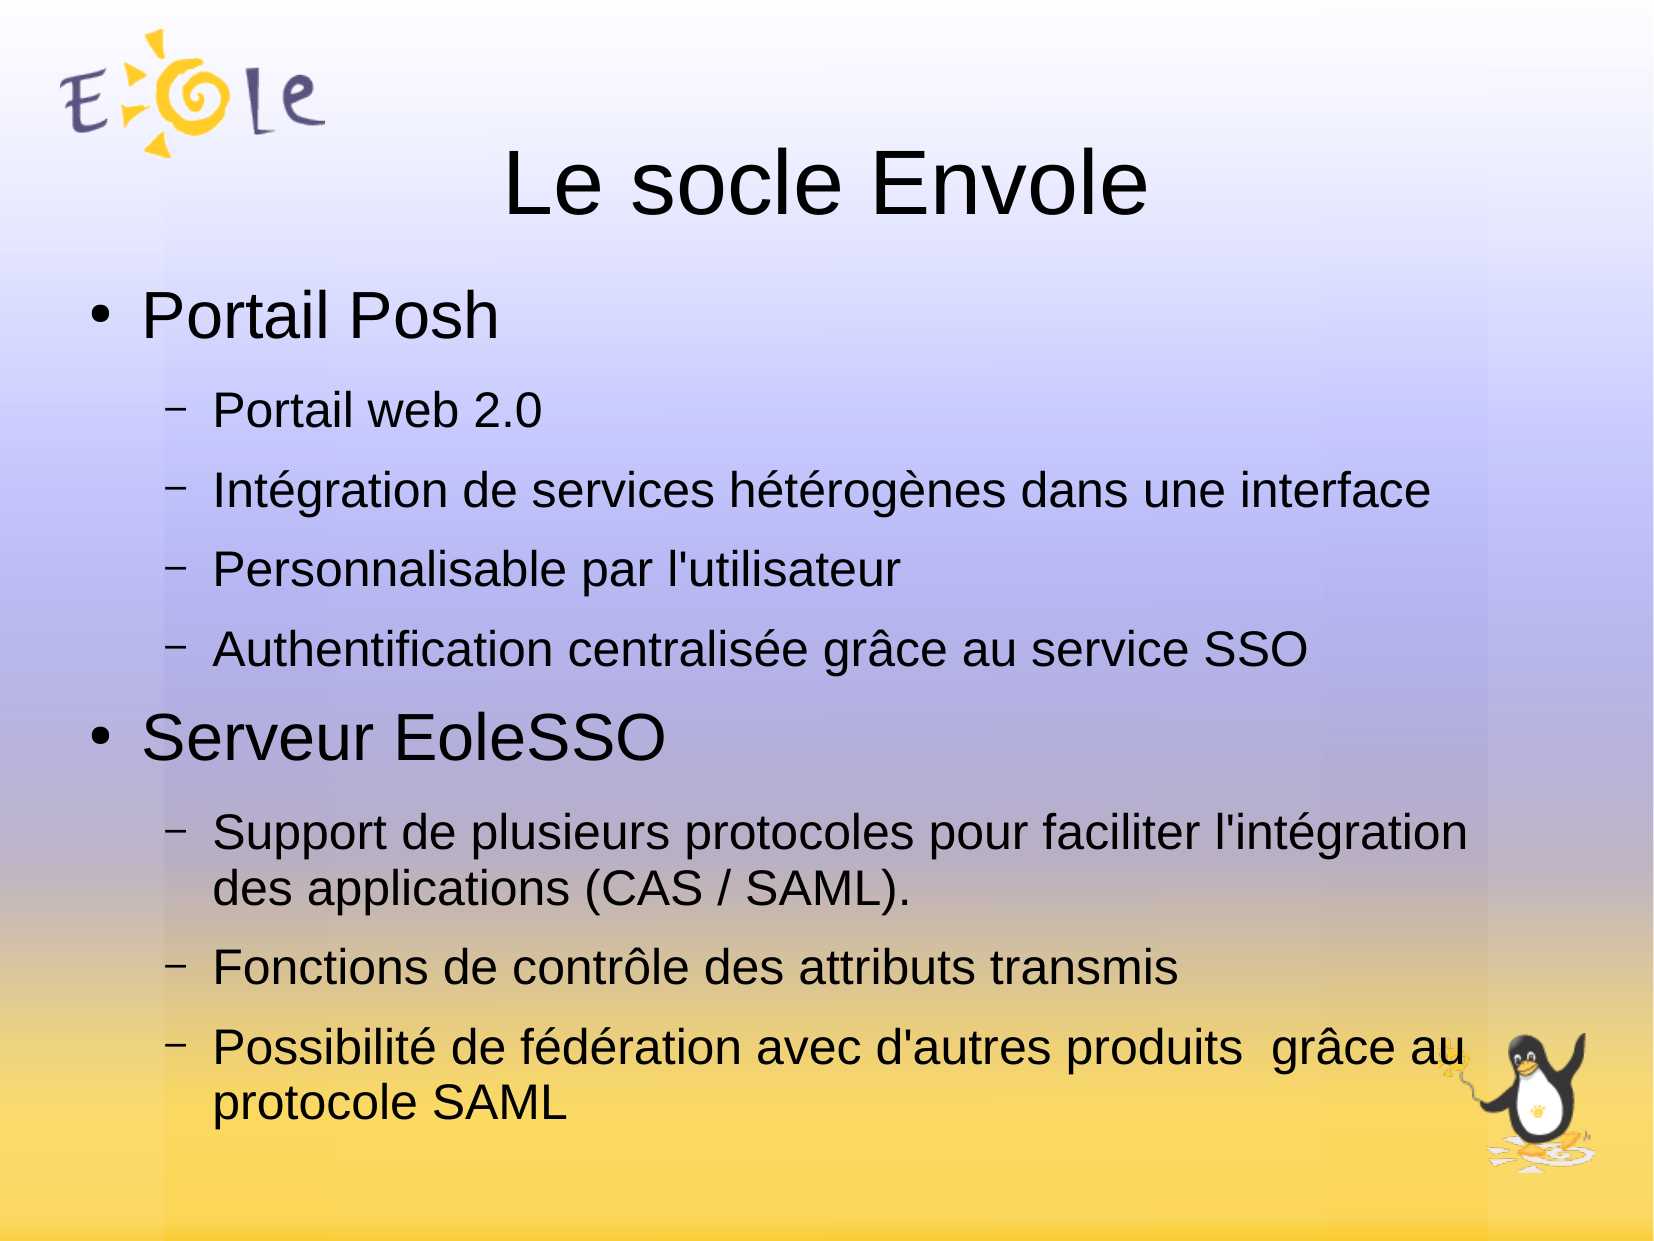

# Le socle Envole
Portail Posh
Portail web 2.0
Intégration de services hétérogènes dans une interface
Personnalisable par l'utilisateur
Authentification centralisée grâce au service SSO
Serveur EoleSSO
Support de plusieurs protocoles pour faciliter l'intégration des applications (CAS / SAML).
Fonctions de contrôle des attributs transmis
Possibilité de fédération avec d'autres produits grâce au protocole SAML